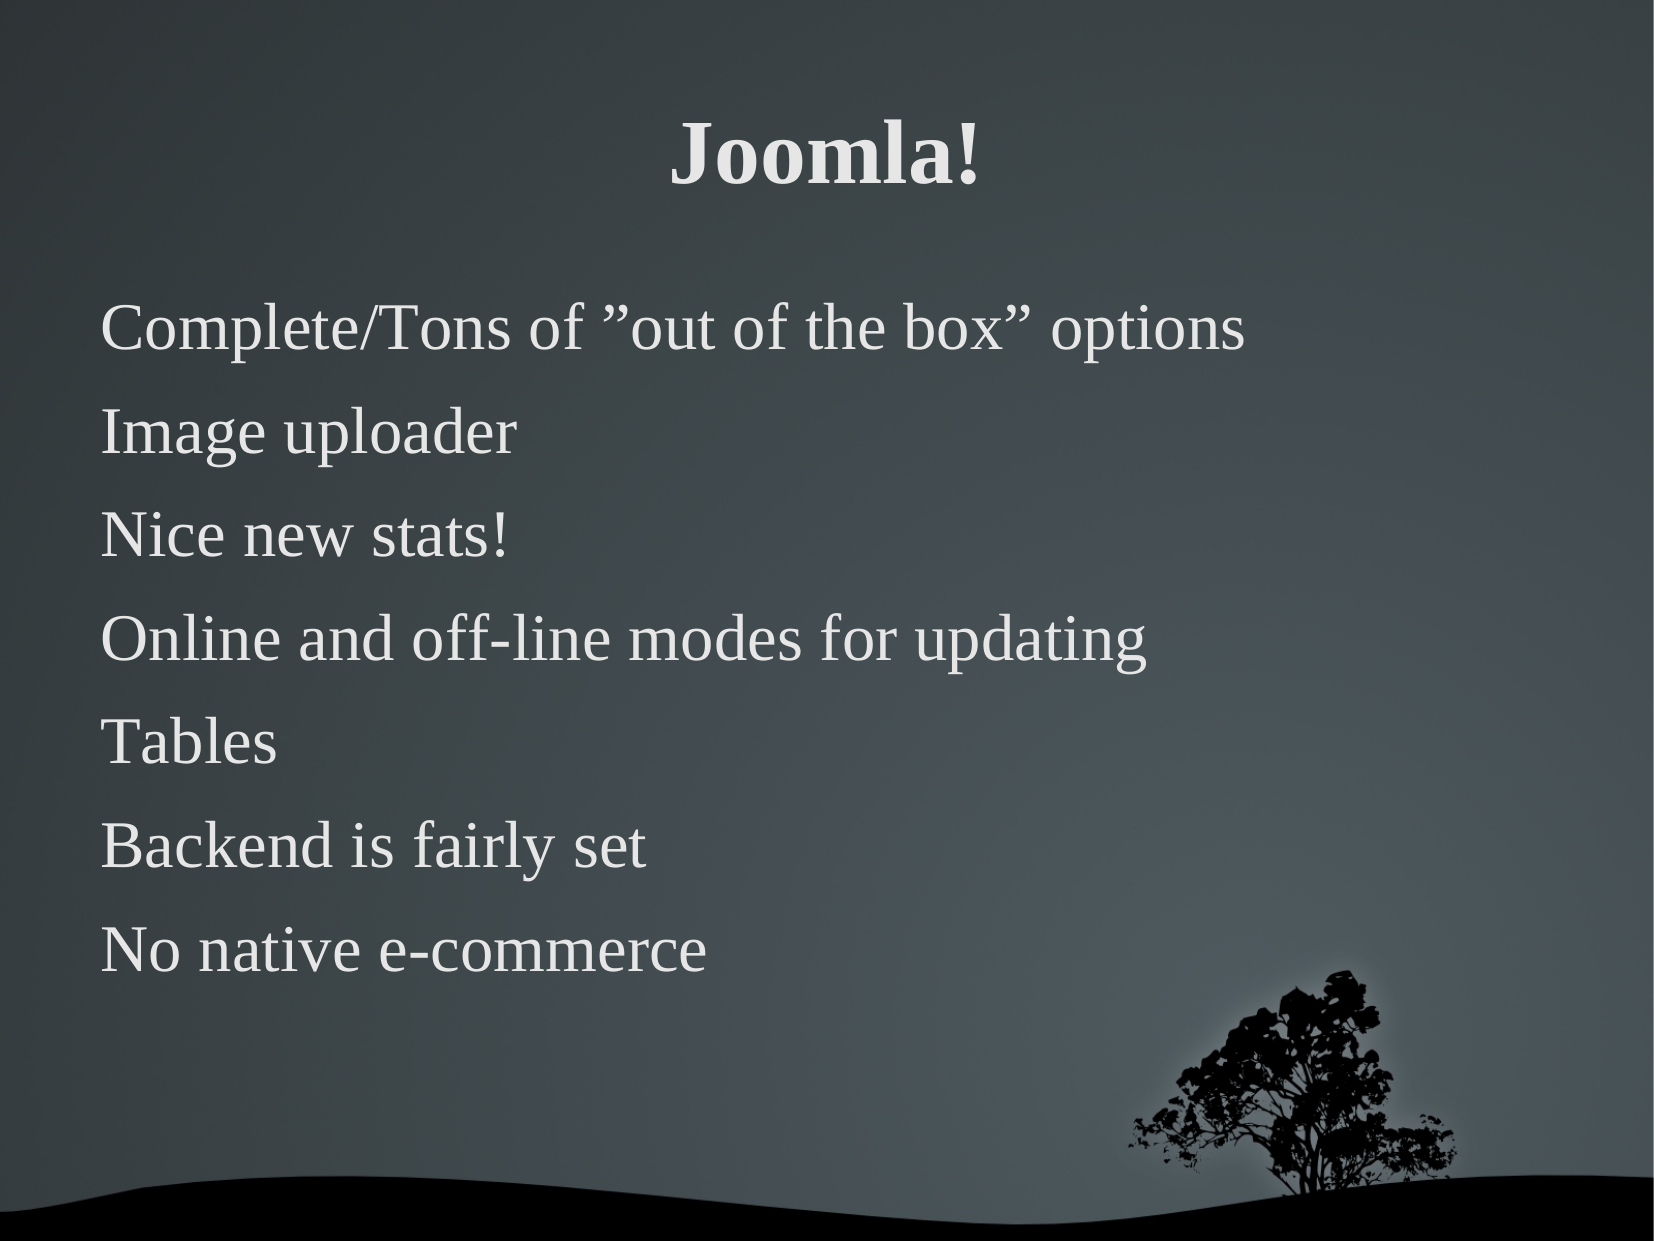

# Joomla!
Complete/Tons of ”out of the box” options
Image uploader
Nice new stats!
Online and off-line modes for updating
Tables
Backend is fairly set
No native e-commerce